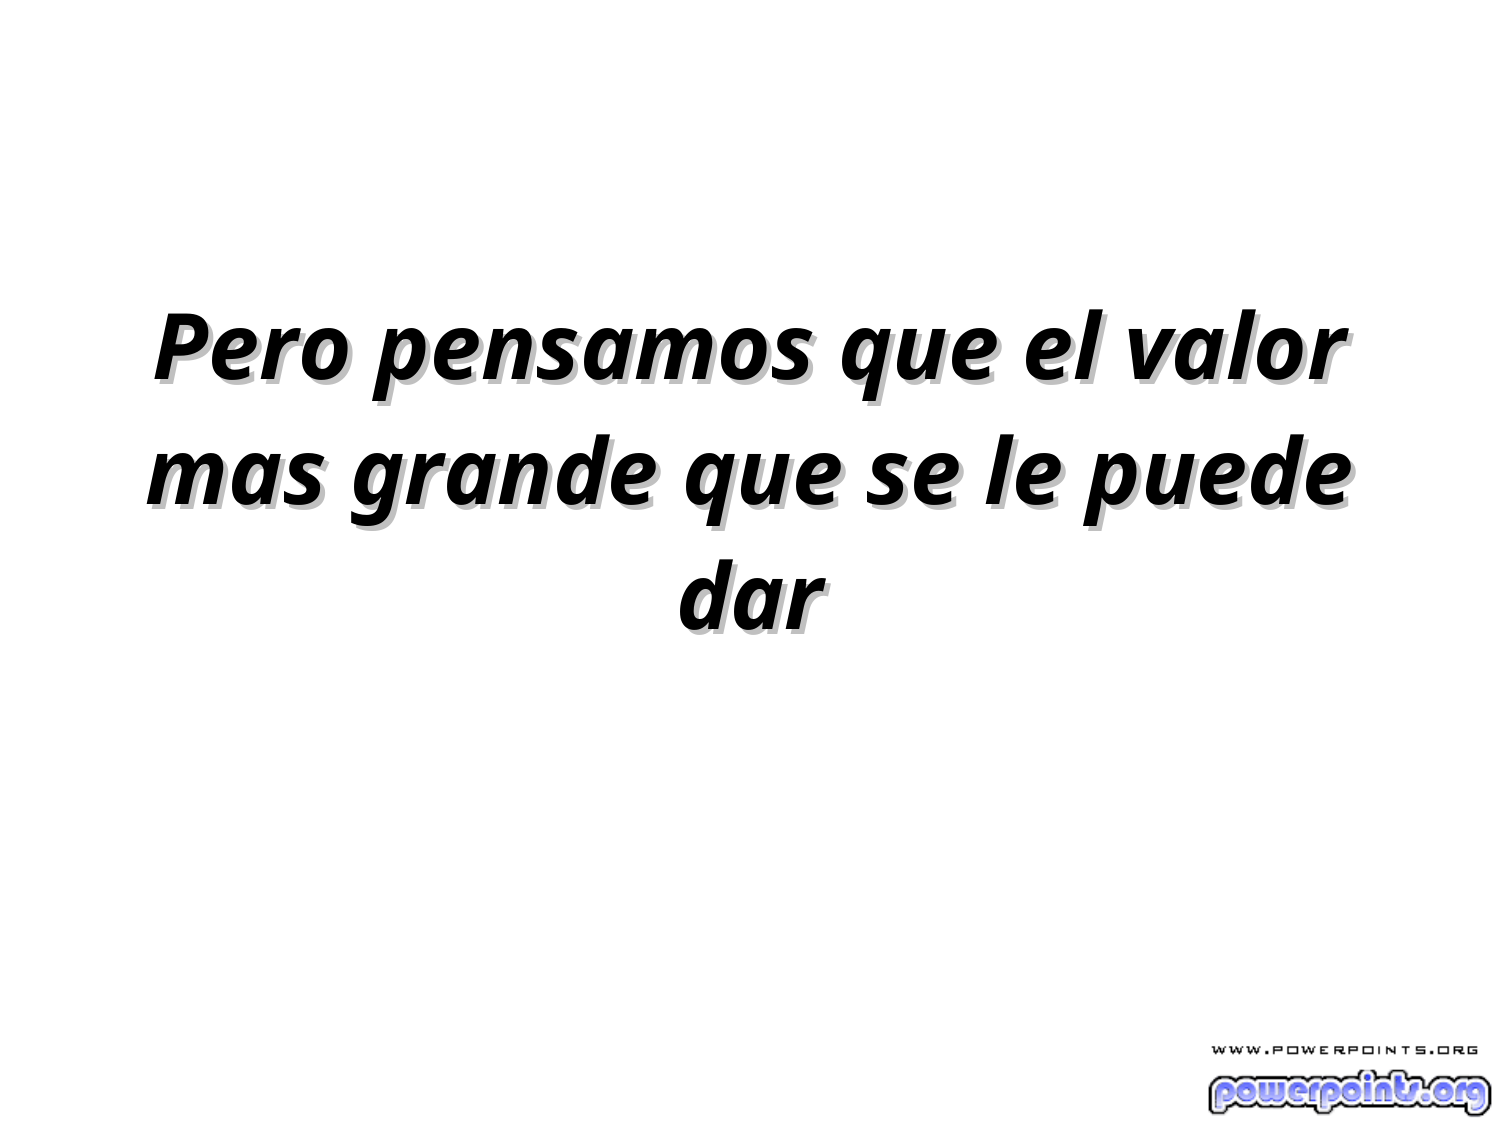

# Pero pensamos que el valor mas grande que se le puede dar